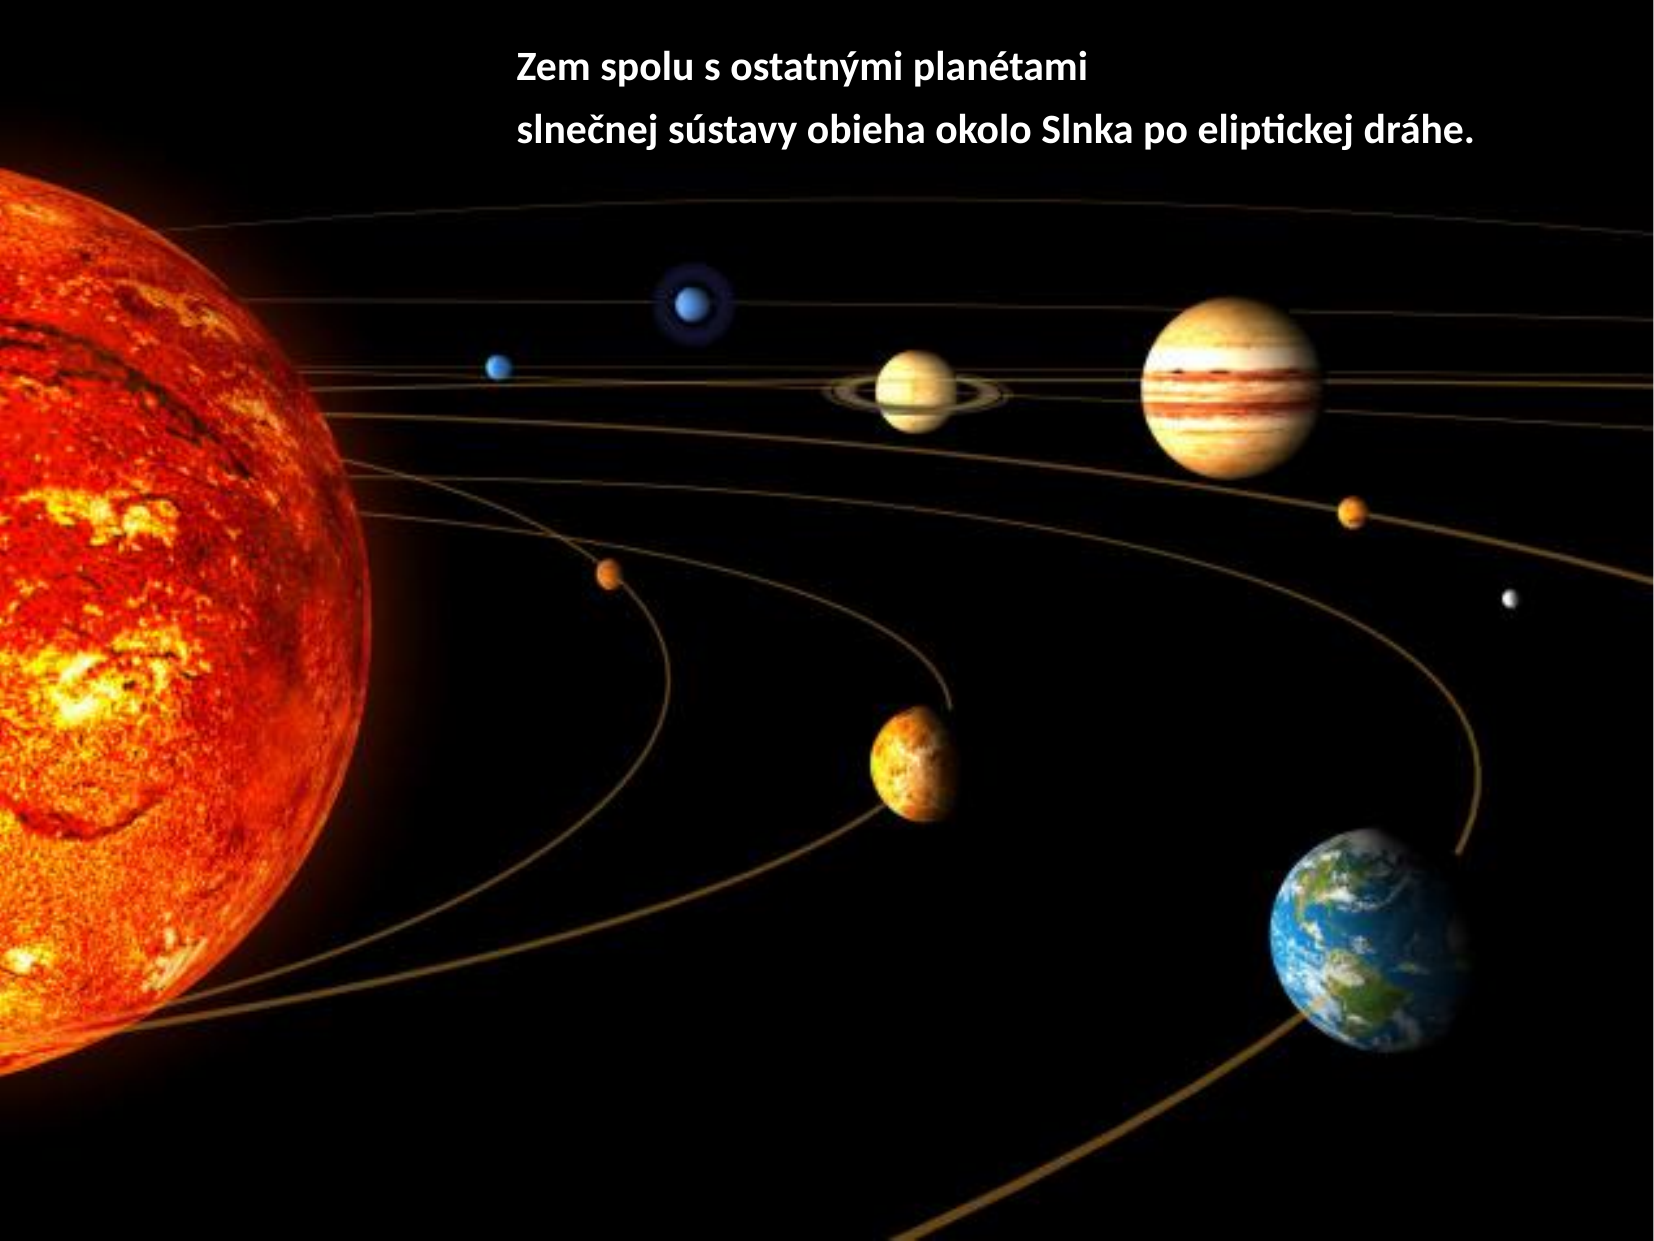

Zem spolu s ostatnými planétami
slnečnej sústavy obieha okolo Slnka po eliptickej dráhe.